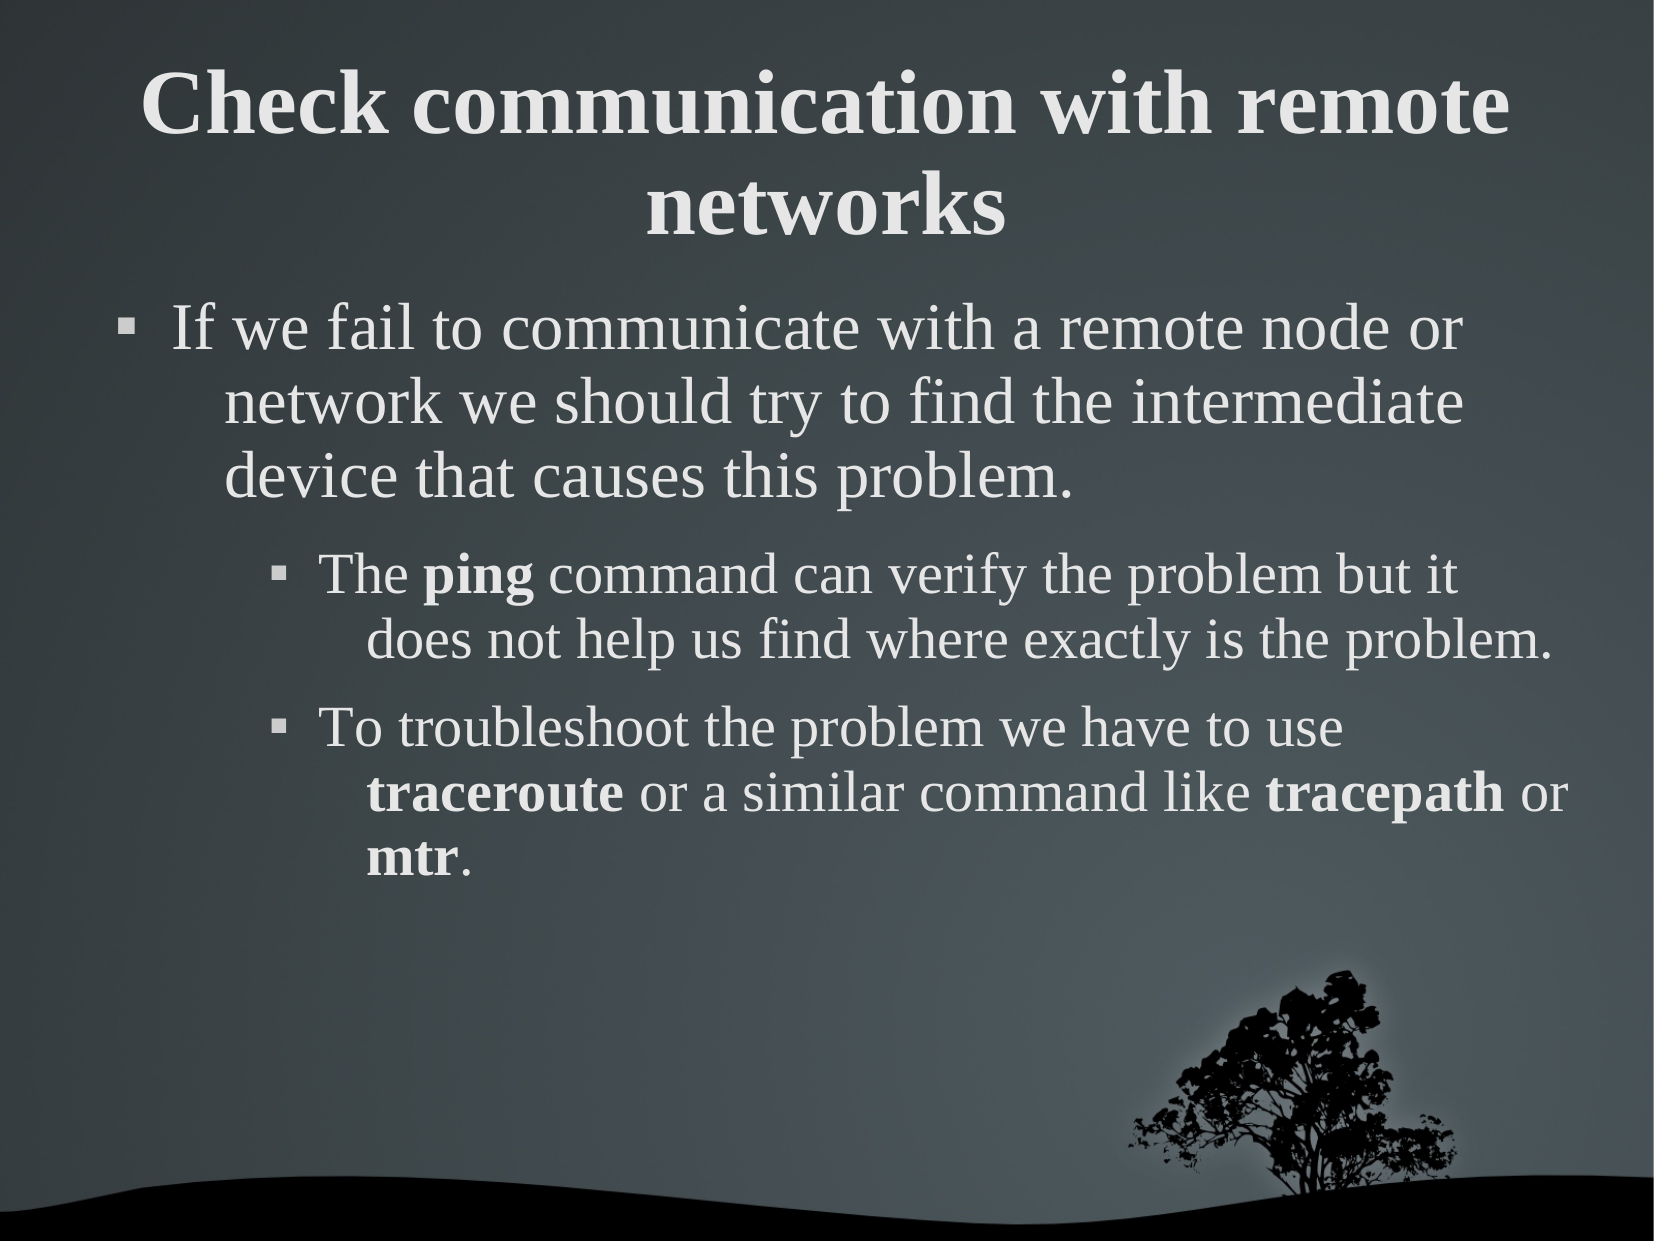

# Check communication with remote networks
If we fail to communicate with a remote node or network we should try to find the intermediate device that causes this problem.
The ping command can verify the problem but it does not help us find where exactly is the problem.
To troubleshoot the problem we have to use traceroute or a similar command like tracepath or mtr.